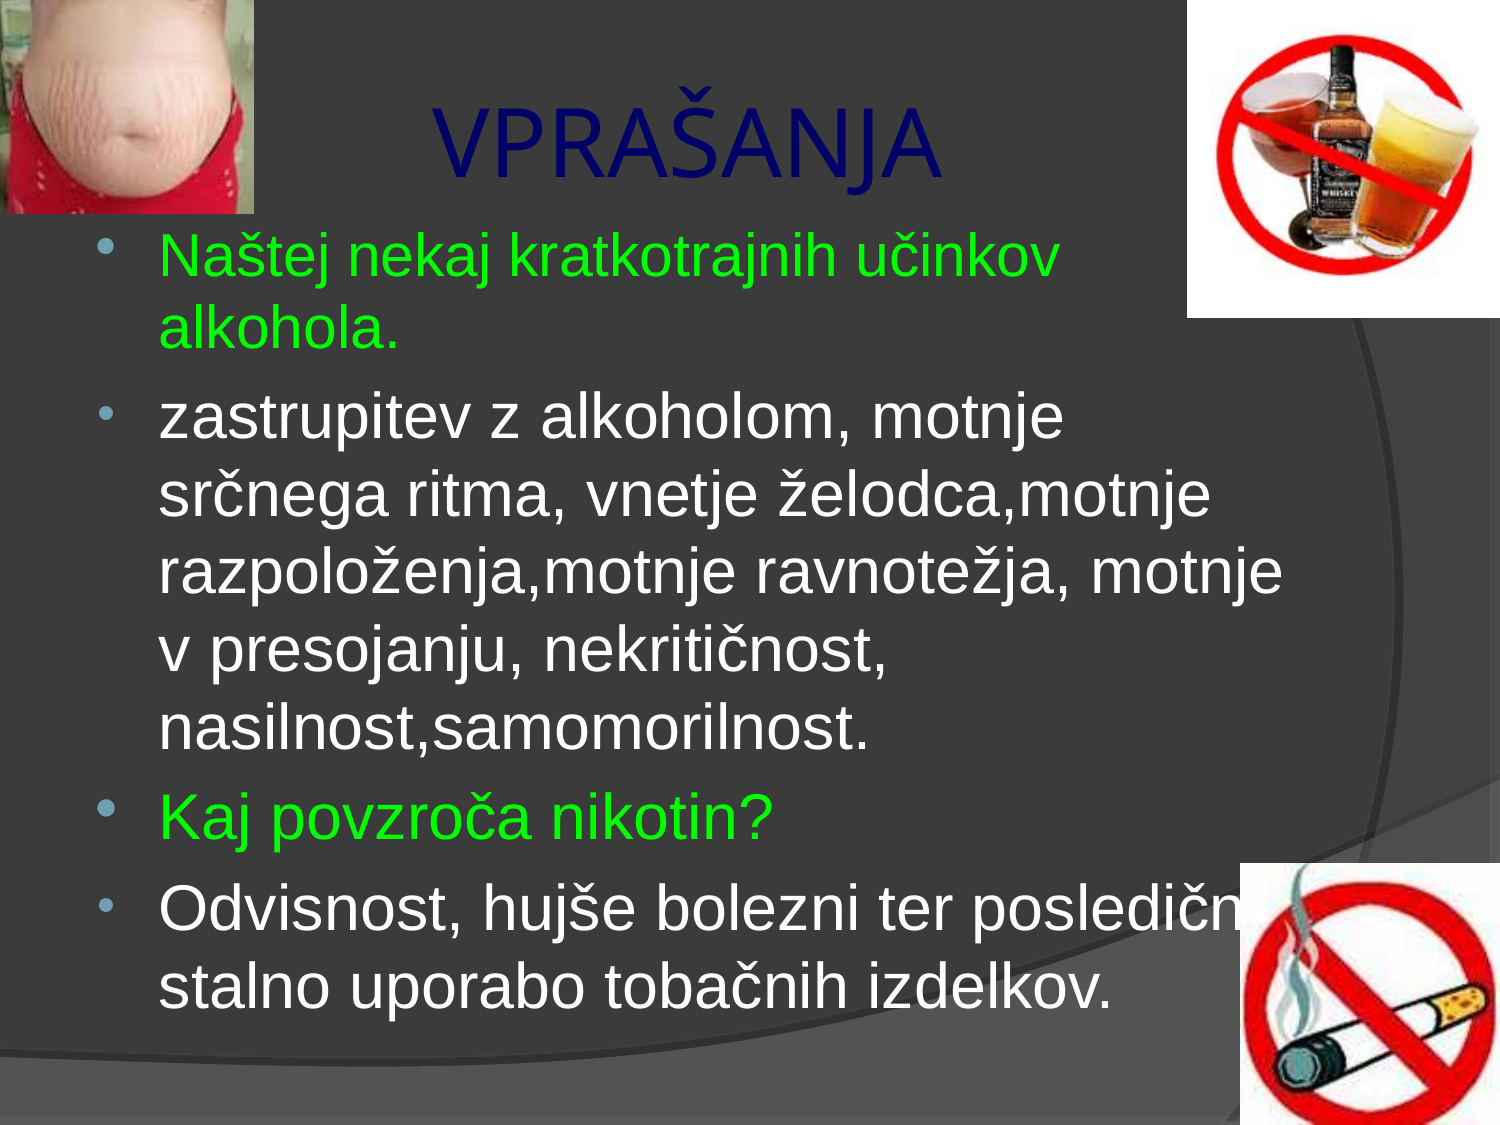

# VPRAŠANJA
Naštej nekaj kratkotrajnih učinkov alkohola.
zastrupitev z alkoholom, motnje srčnega ritma, vnetje želodca,motnje razpoloženja,motnje ravnotežja, motnje v presojanju, nekritičnost, nasilnost,samomorilnost.
Kaj povzroča nikotin?
Odvisnost, hujše bolezni ter posledično stalno uporabo tobačnih izdelkov.